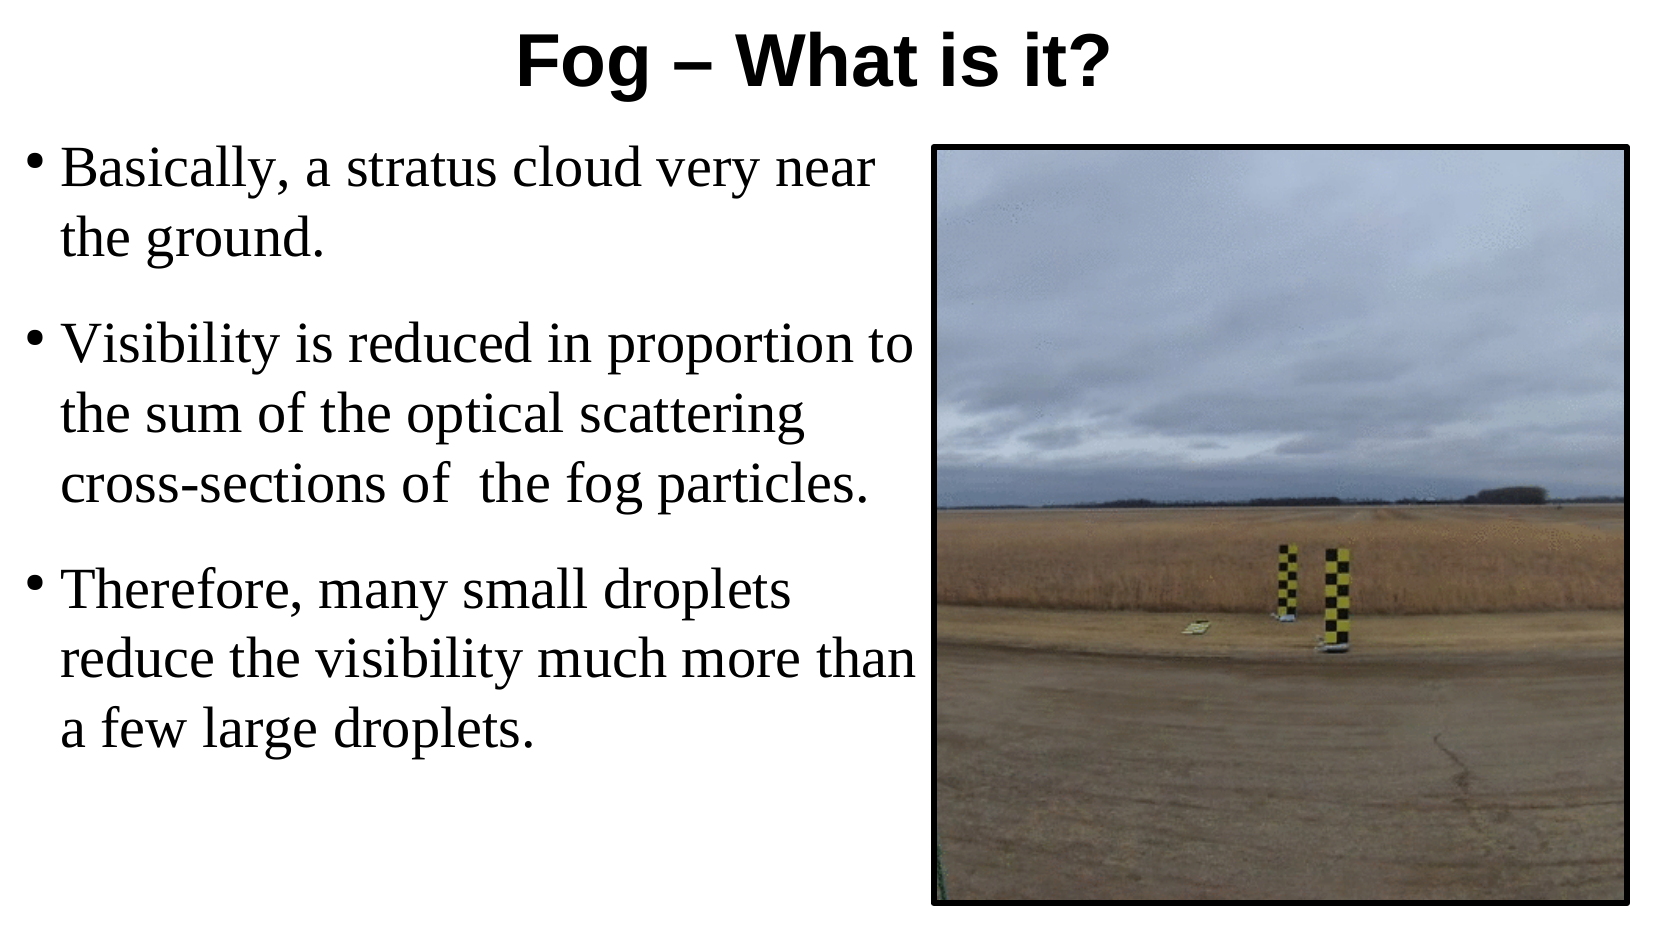

# Fog – What is it?
Basically, a stratus cloud very near the ground.
Visibility is reduced in proportion to the sum of the optical scattering cross-sections of the fog particles.
Therefore, many small droplets reduce the visibility much more than a few large droplets.